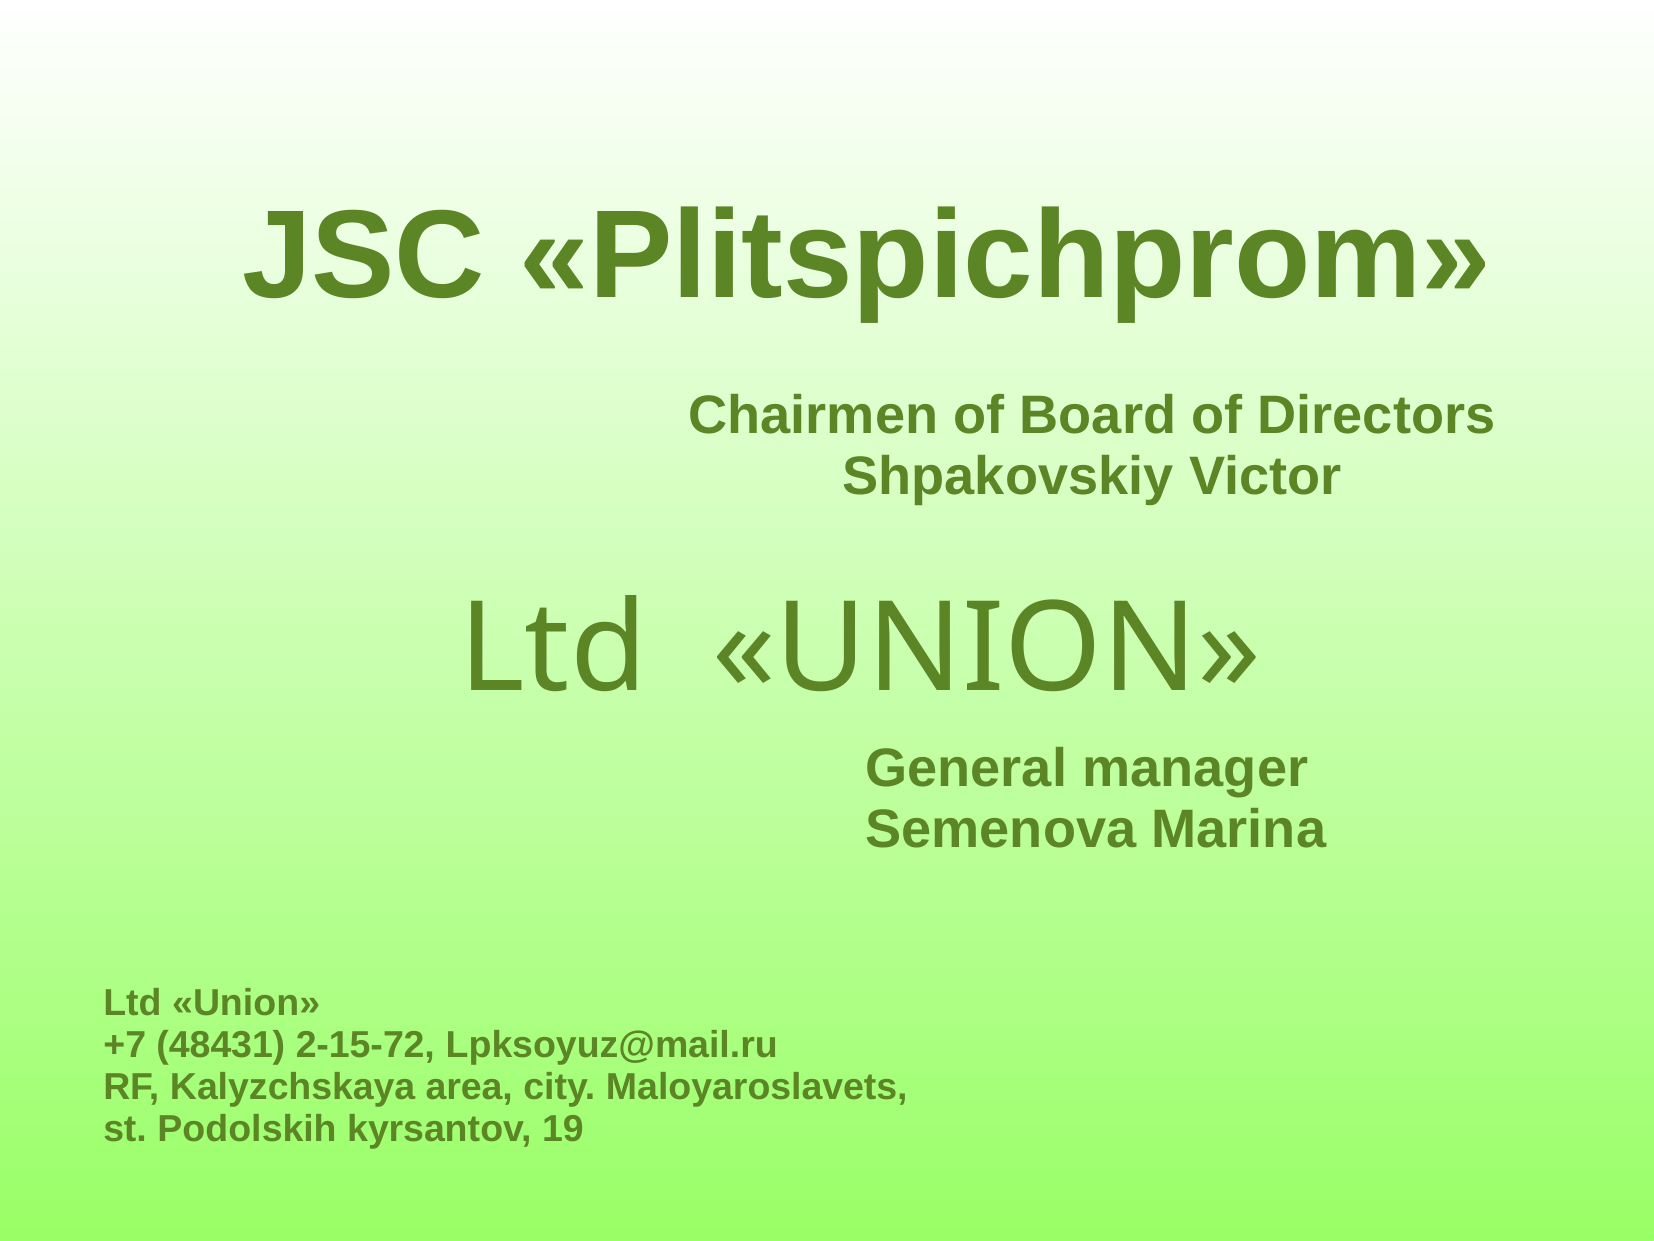

JSC «Plitspichprom»
 Chairmen of Board of Directors
 Shpakovskiy Victor
 Ltd «UNION»
#
General manager
Semenova Marina
Ltd «Union»
+7 (48431) 2-15-72, Lpksoyuz@mail.ru
RF, Kalyzchskaya area, city. Maloyaroslavets,
st. Podolskih kyrsantov, 19